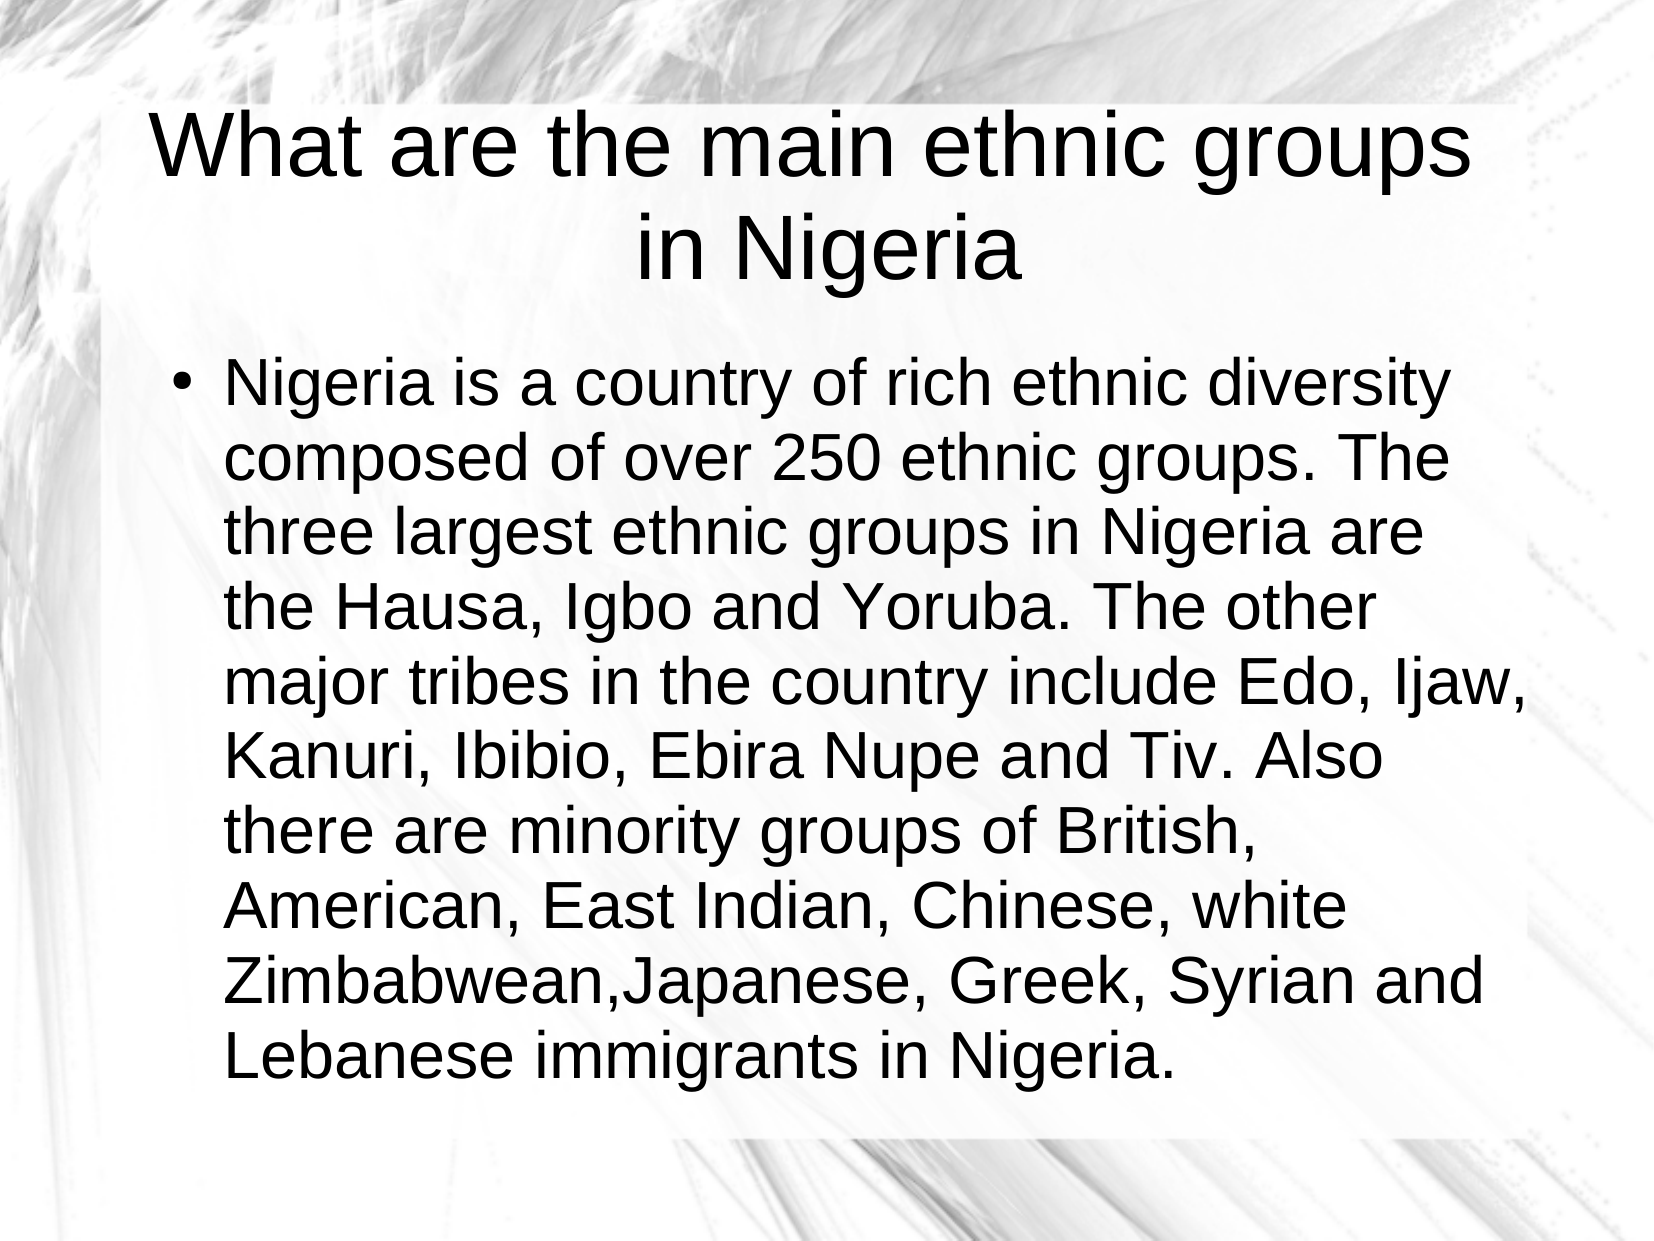

# What are the main ethnic groups in Nigeria
Nigeria is a country of rich ethnic diversity composed of over 250 ethnic groups. The three largest ethnic groups in Nigeria are the Hausa, Igbo and Yoruba. The other major tribes in the country include Edo, Ijaw, Kanuri, Ibibio, Ebira Nupe and Tiv. Also there are minority groups of British, American, East Indian, Chinese, white Zimbabwean,Japanese, Greek, Syrian and Lebanese immigrants in Nigeria.